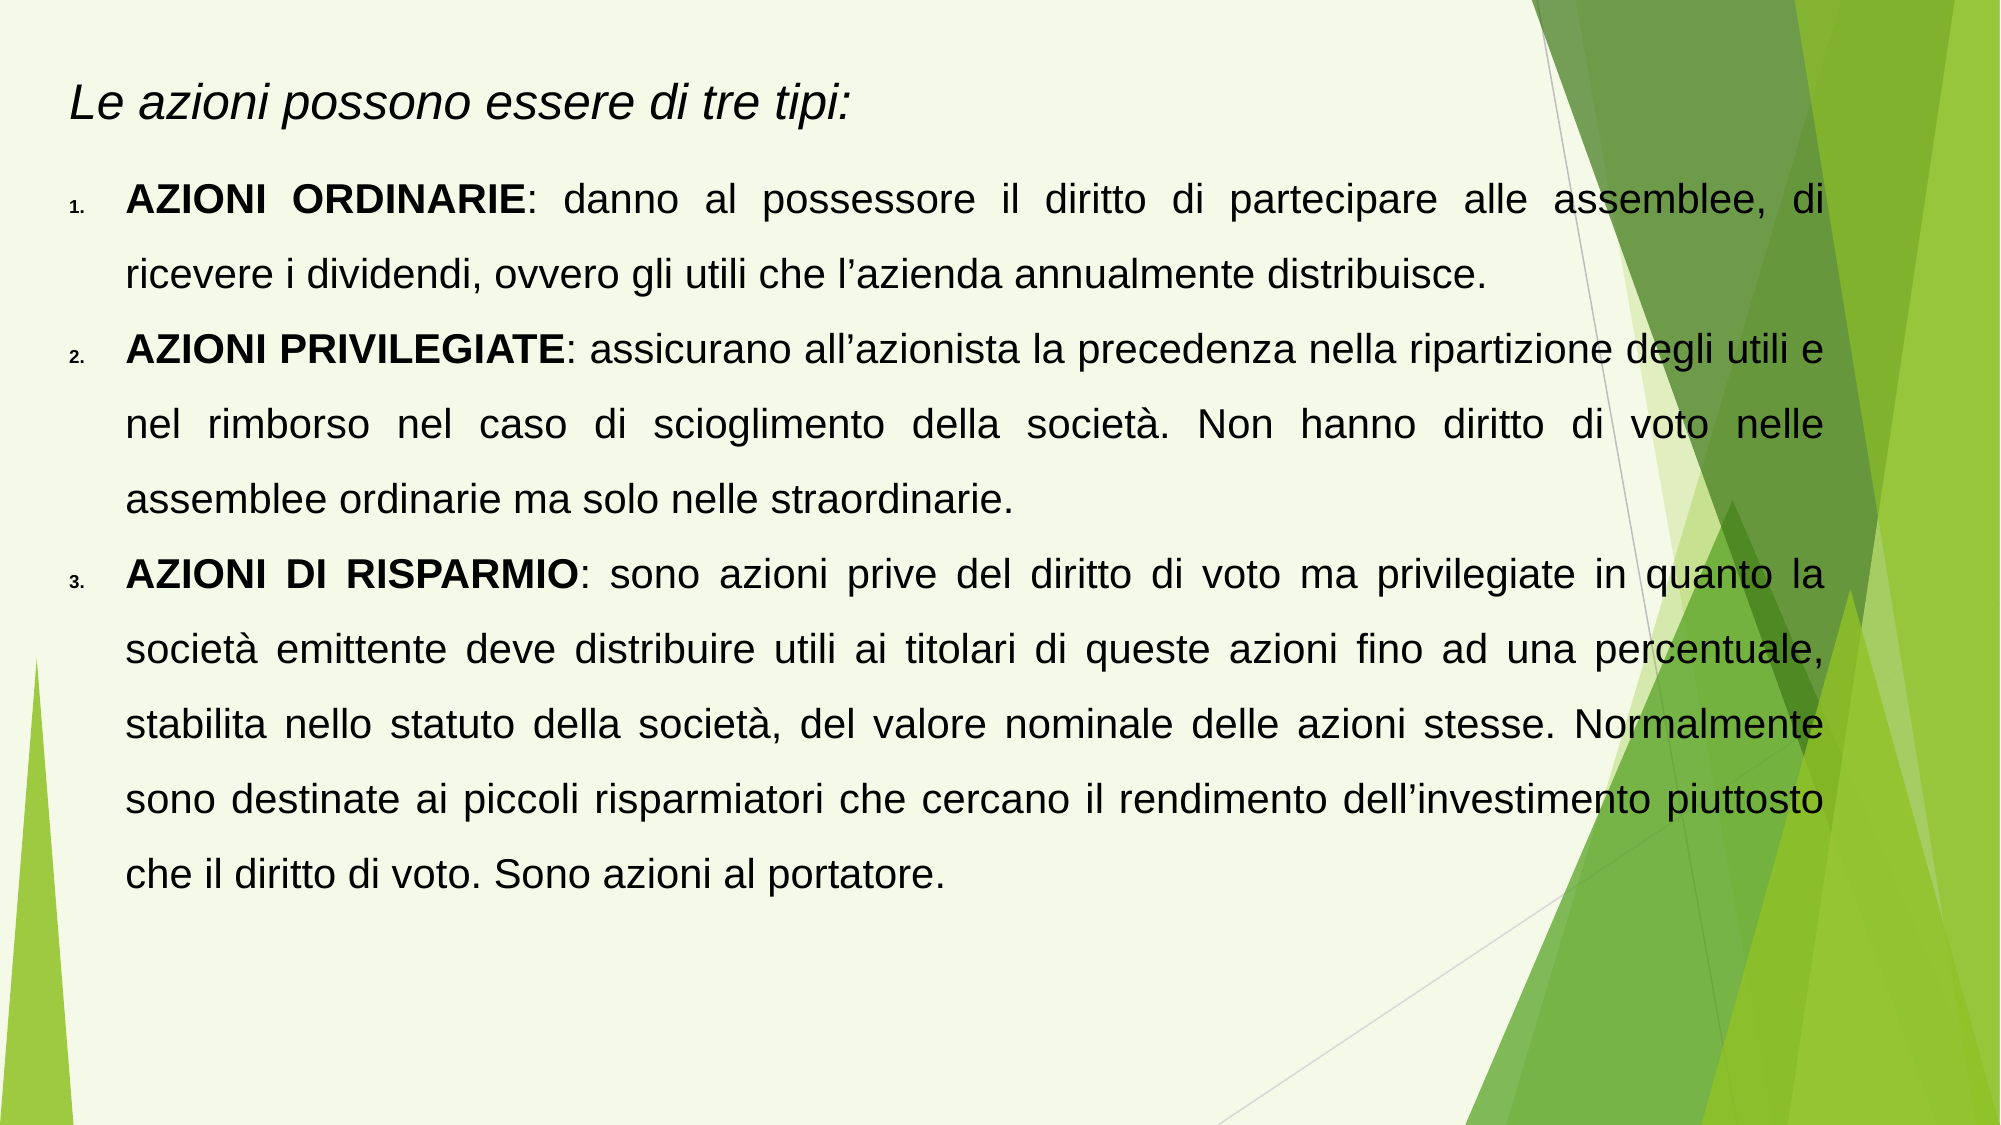

Le azioni possono essere di tre tipi:
AZIONI ORDINARIE: danno al possessore il diritto di partecipare alle assemblee, di ricevere i dividendi, ovvero gli utili che l’azienda annualmente distribuisce.
AZIONI PRIVILEGIATE: assicurano all’azionista la precedenza nella ripartizione degli utili e nel rimborso nel caso di scioglimento della società. Non hanno diritto di voto nelle assemblee ordinarie ma solo nelle straordinarie.
AZIONI DI RISPARMIO: sono azioni prive del diritto di voto ma privilegiate in quanto la società emittente deve distribuire utili ai titolari di queste azioni fino ad una percentuale, stabilita nello statuto della società, del valore nominale delle azioni stesse. Normalmente sono destinate ai piccoli risparmiatori che cercano il rendimento dell’investimento piuttosto che il diritto di voto. Sono azioni al portatore.